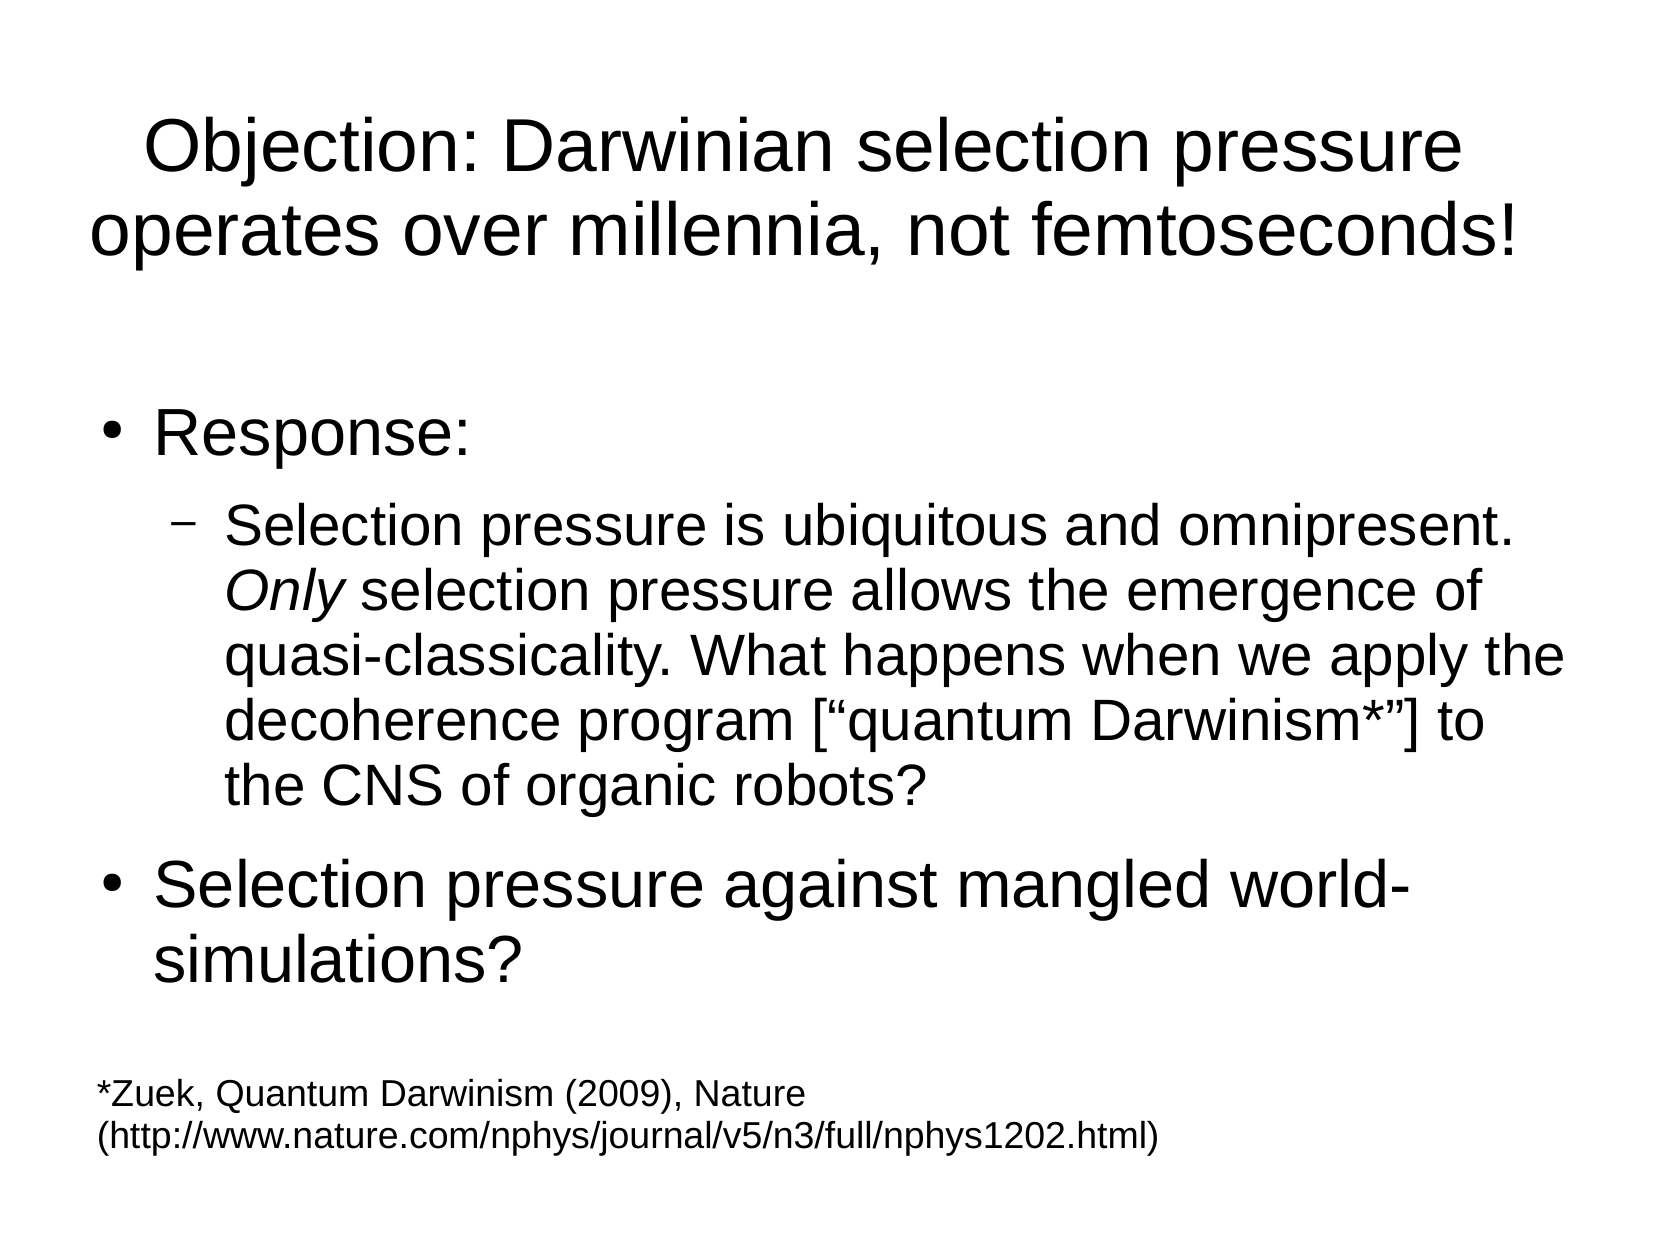

# Objection: Darwinian selection pressure operates over millennia, not femtoseconds!
Response:
Selection pressure is ubiquitous and omnipresent. Only selection pressure allows the emergence of quasi-classicality. What happens when we apply the decoherence program [“quantum Darwinism*”] to the CNS of organic robots?
Selection pressure against mangled world-simulations?
*Zuek, Quantum Darwinism (2009), Nature (http://www.nature.com/nphys/journal/v5/n3/full/nphys1202.html)